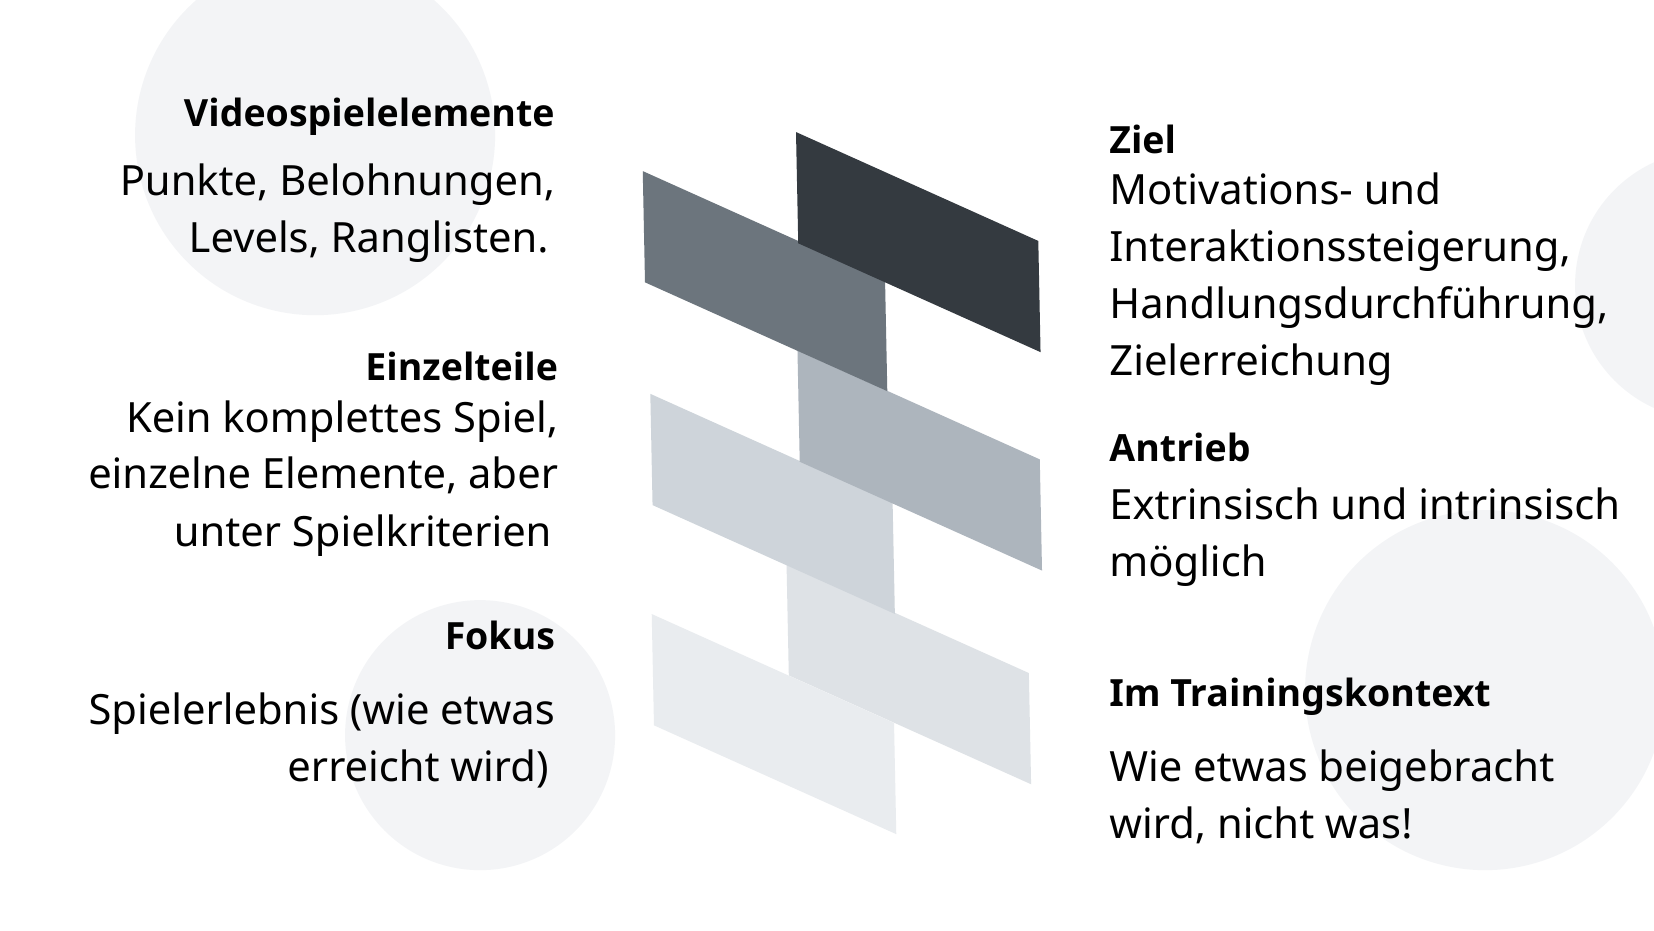

Videospielelemente
Ziel
Punkte, Belohnungen, Levels, Ranglisten.
Motivations- und Interaktionssteigerung, Handlungsdurchführung, Zielerreichung
Einzelteile
Kein komplettes Spiel, einzelne Elemente, aber unter Spielkriterien
Antrieb
Extrinsisch und intrinsisch möglich
Fokus
Im Trainingskontext
Spielerlebnis (wie etwas erreicht wird)
Wie etwas beigebracht wird, nicht was!